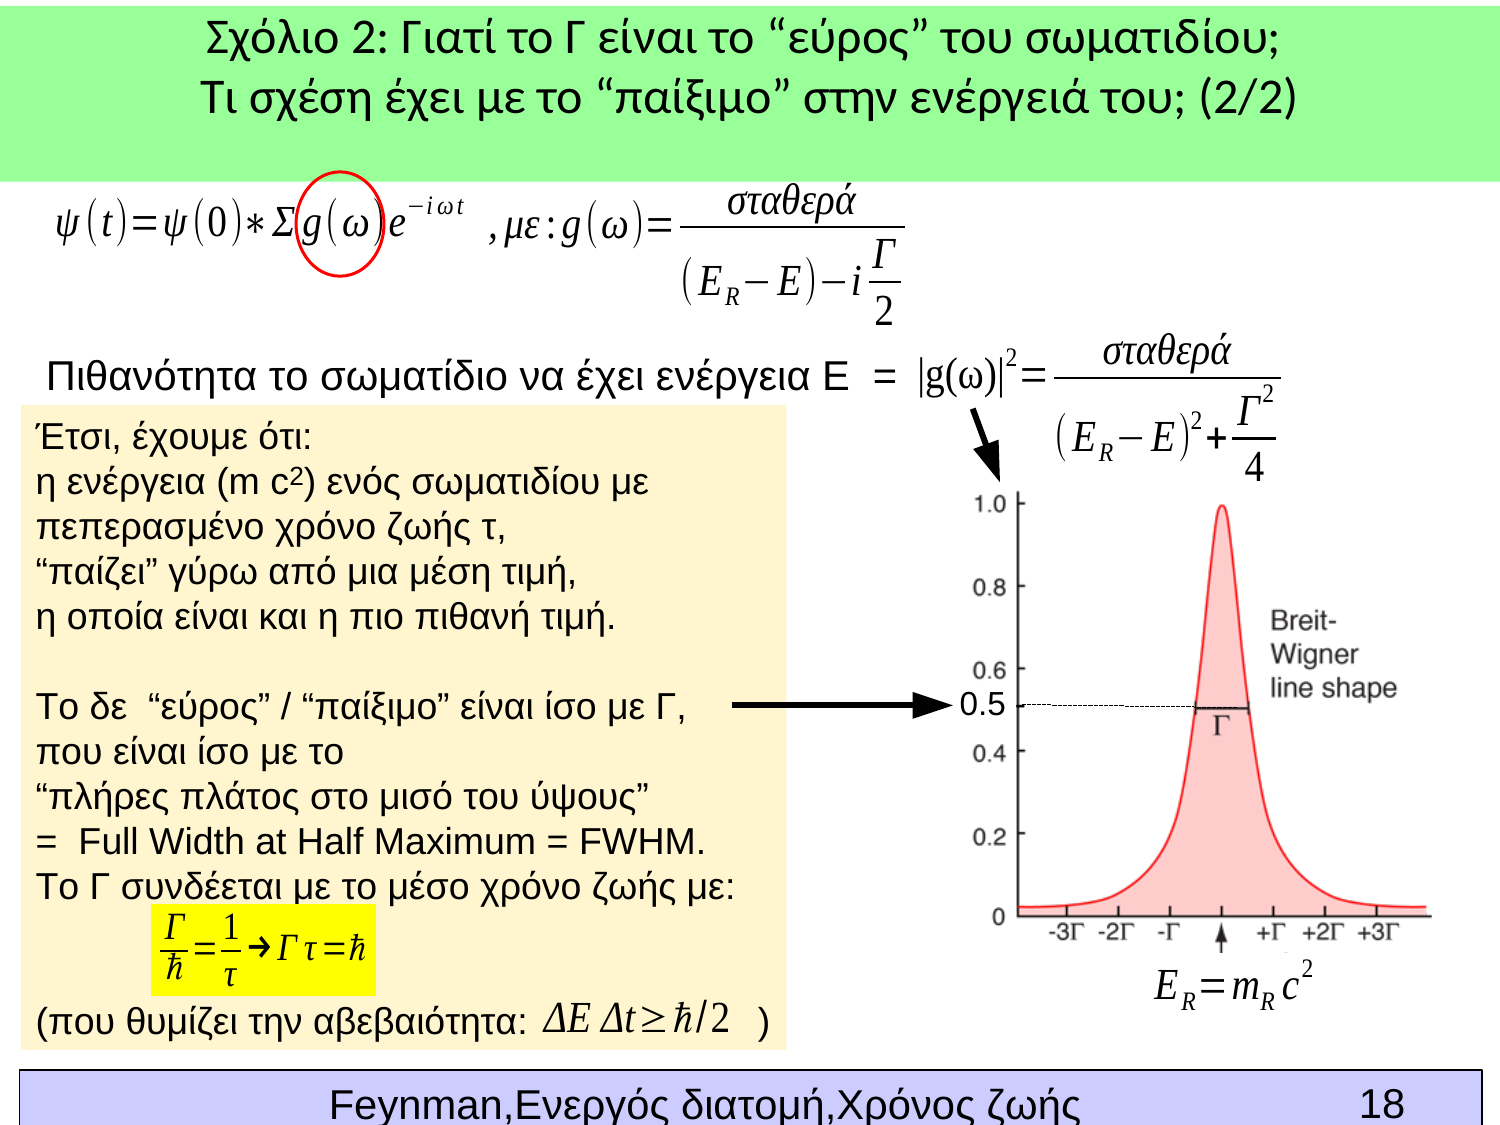

Σχόλιο 2: Γιατί το Γ είναι το “εύρος” του σωματιδίου;
Τι σχέση έχει με το “παίξιμο” στην ενέργειά του; (2/2)
Πιθανότητα το σωματίδιο να έχει ενέργεια Ε =
Έτσι, έχουμε ότι:
η ενέργεια (m c2) ενός σωματιδίου με
πεπερασμένο χρόνο ζωής τ,
“παίζει” γύρω από μια μέση τιμή,
η οποία είναι και η πιο πιθανή τιμή.
Το δε “εύρος” / “παίξιμο” είναι ίσο με Γ,
που είναι ίσο με το
“πλήρες πλάτος στο μισό του ύψους”
= Full Width at Half Maximum = FWHM.
Το Γ συνδέεται με το μέσο χρόνο ζωής με:
(που θυμίζει την αβεβαιότητα: )
0.5 -
18
Feynman,Eνεργός διατομή,Xρόνος ζωής